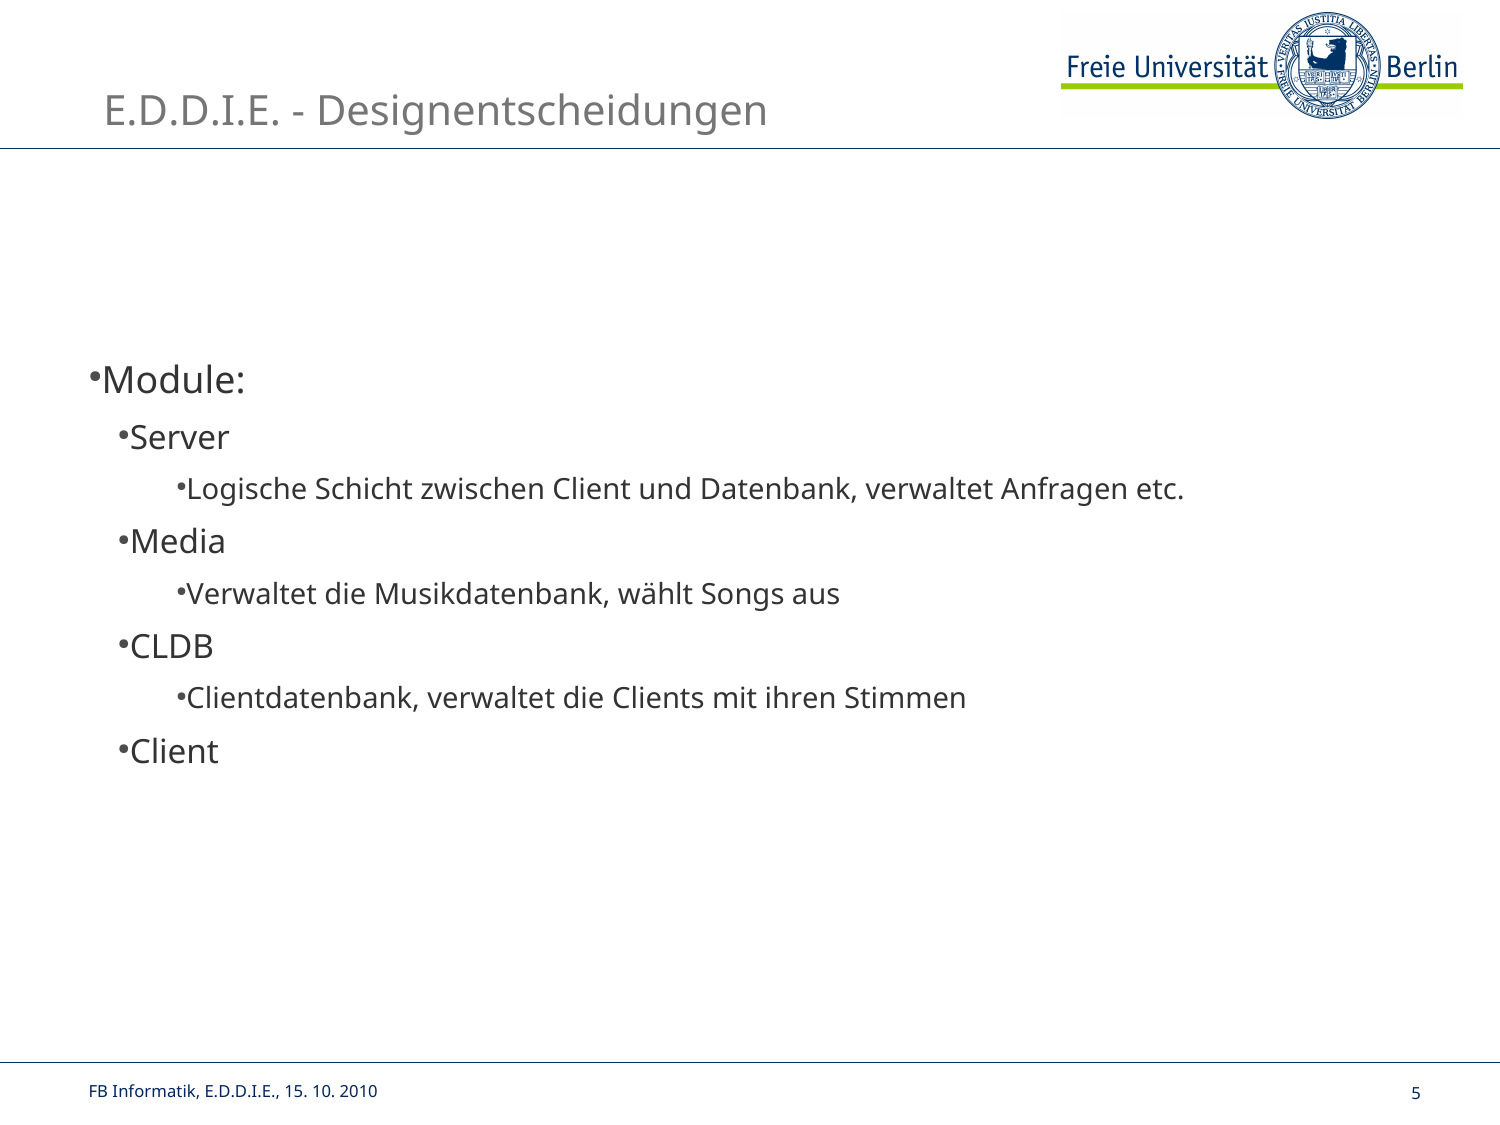

# E.D.D.I.E. - Designentscheidungen
Module:
Server
Logische Schicht zwischen Client und Datenbank, verwaltet Anfragen etc.
Media
Verwaltet die Musikdatenbank, wählt Songs aus
CLDB
Clientdatenbank, verwaltet die Clients mit ihren Stimmen
Client
Freie Universität Berlin